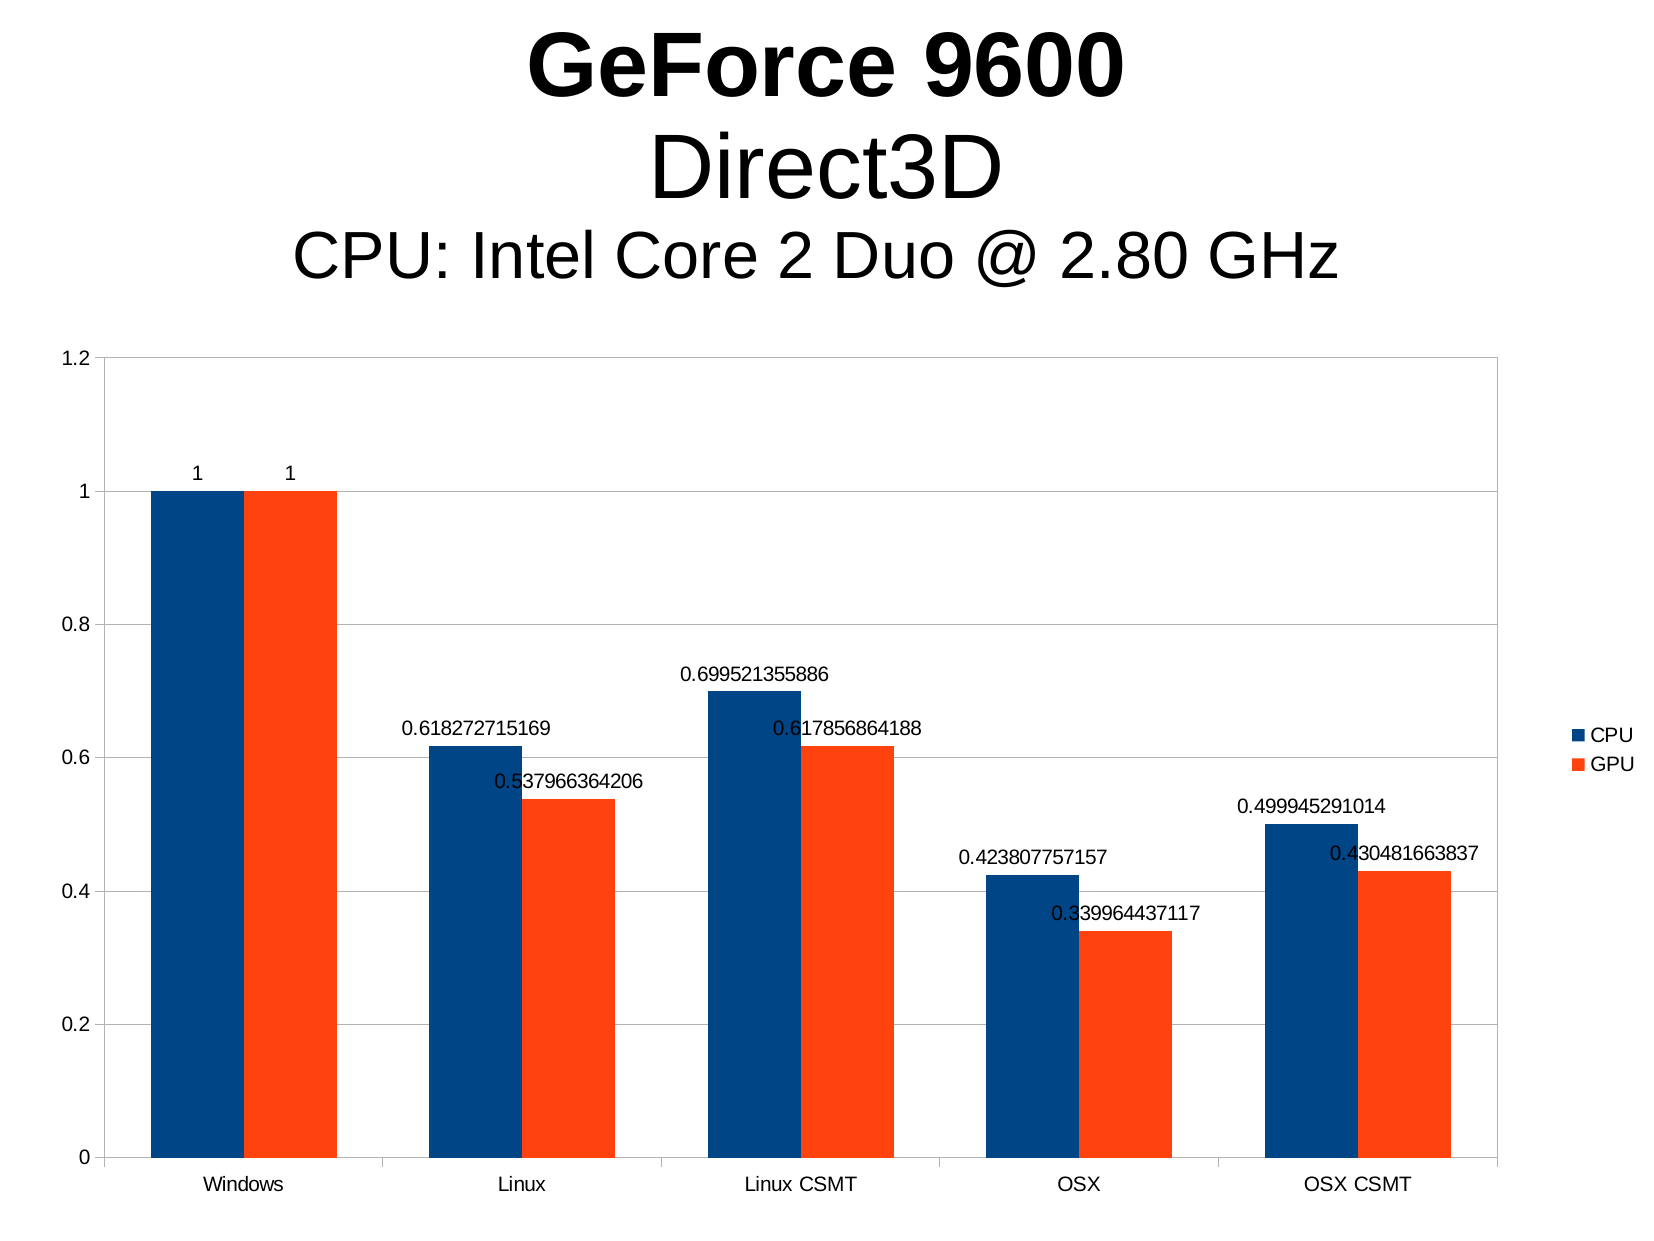

# GeForce 9600 Direct3D CPU: Intel Core 2 Duo @ 2.80 GHz
### Chart
| Category | CPU | GPU |
|---|---|---|
| Windows | 1.0 | 1.0 |
| Linux | 0.618272715169 | 0.537966364206 |
| Linux CSMT | 0.699521355886 | 0.617856864188 |
| OSX | 0.423807757157 | 0.339964437117 |
| OSX CSMT | 0.499945291014 | 0.430481663837 |